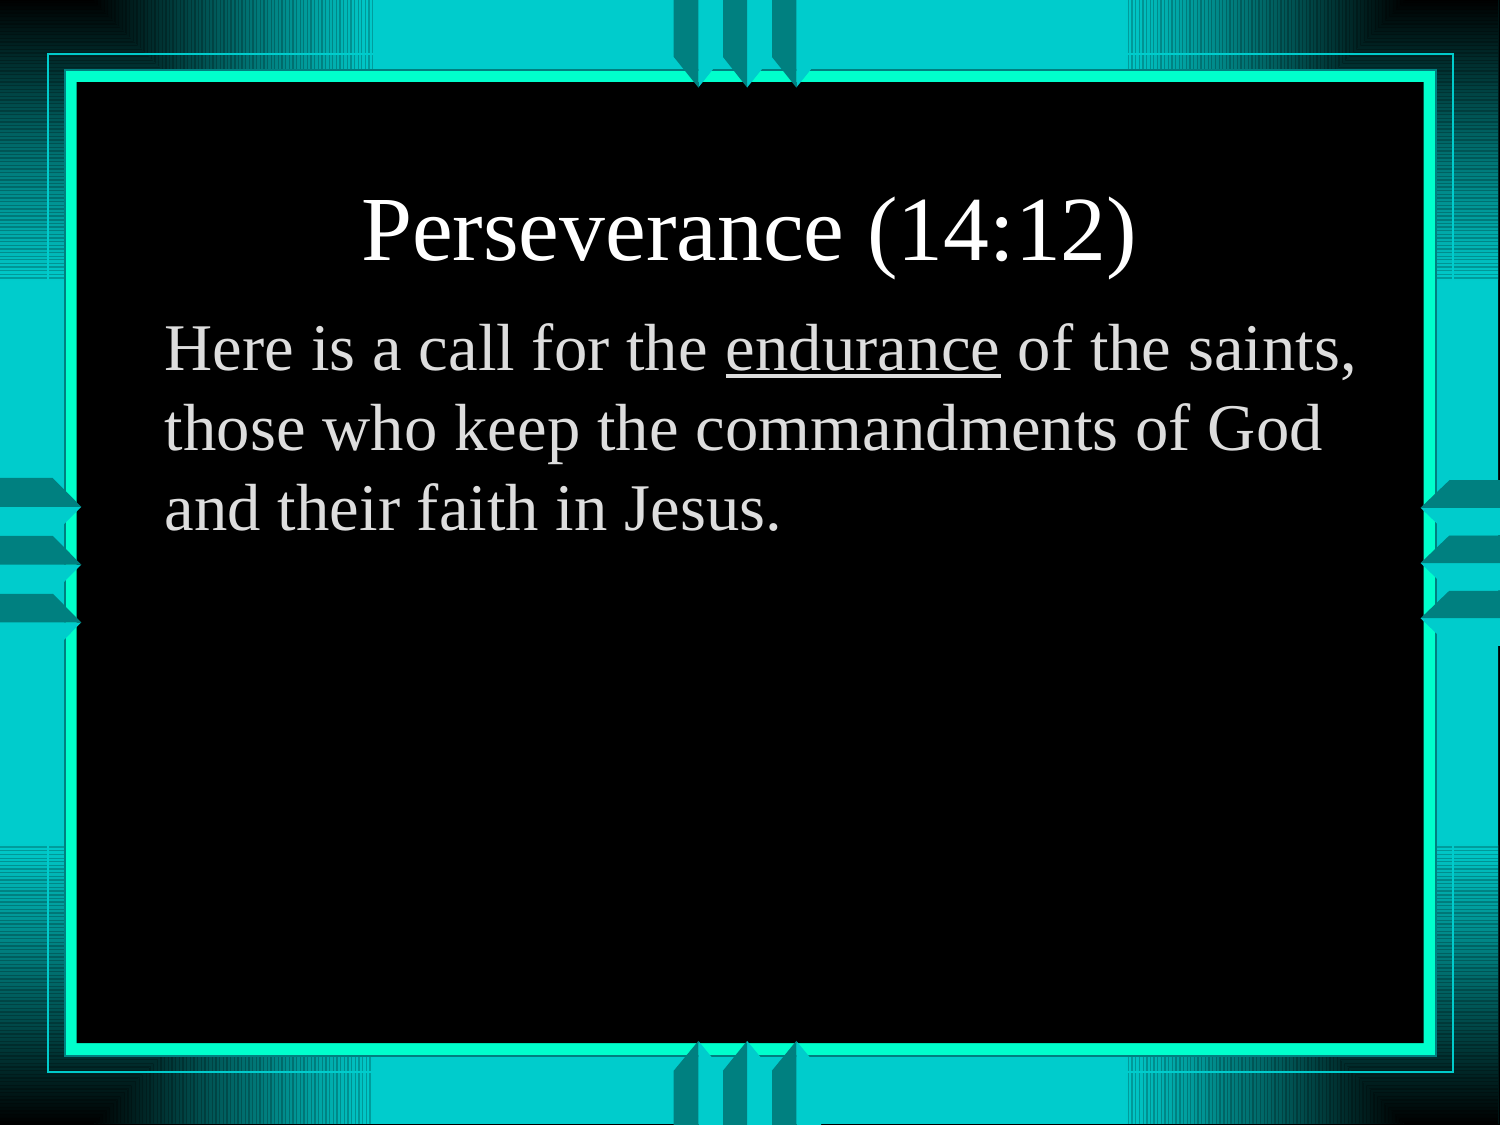

# Perseverance (14:12)
Here is a call for the endurance of the saints, those who keep the commandments of God and their faith in Jesus.